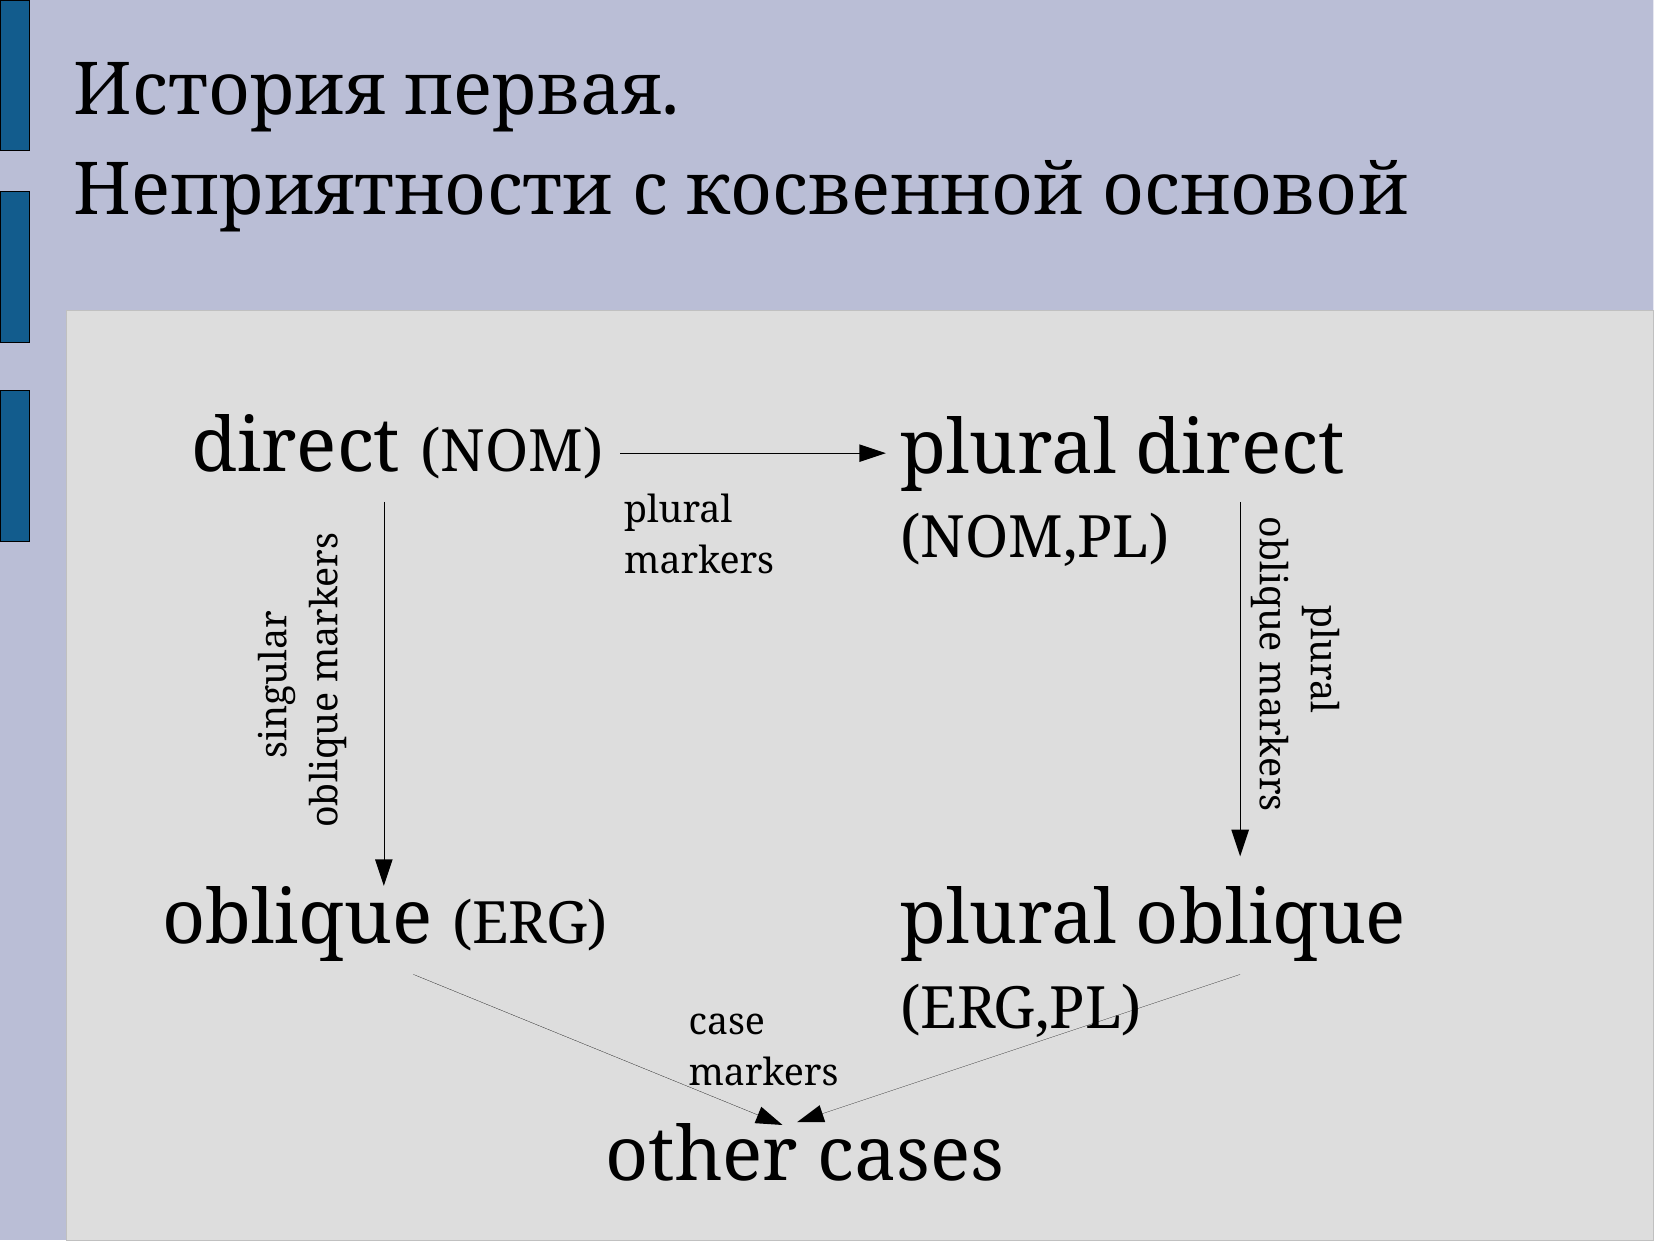

История первая.
Неприятности с косвенной основой
direct (NOM)
plural direct (NOM,PL)
plural markers
plural
oblique markers
singular
oblique markers
oblique (ERG)
plural oblique (ERG,PL)
case markers
other cases